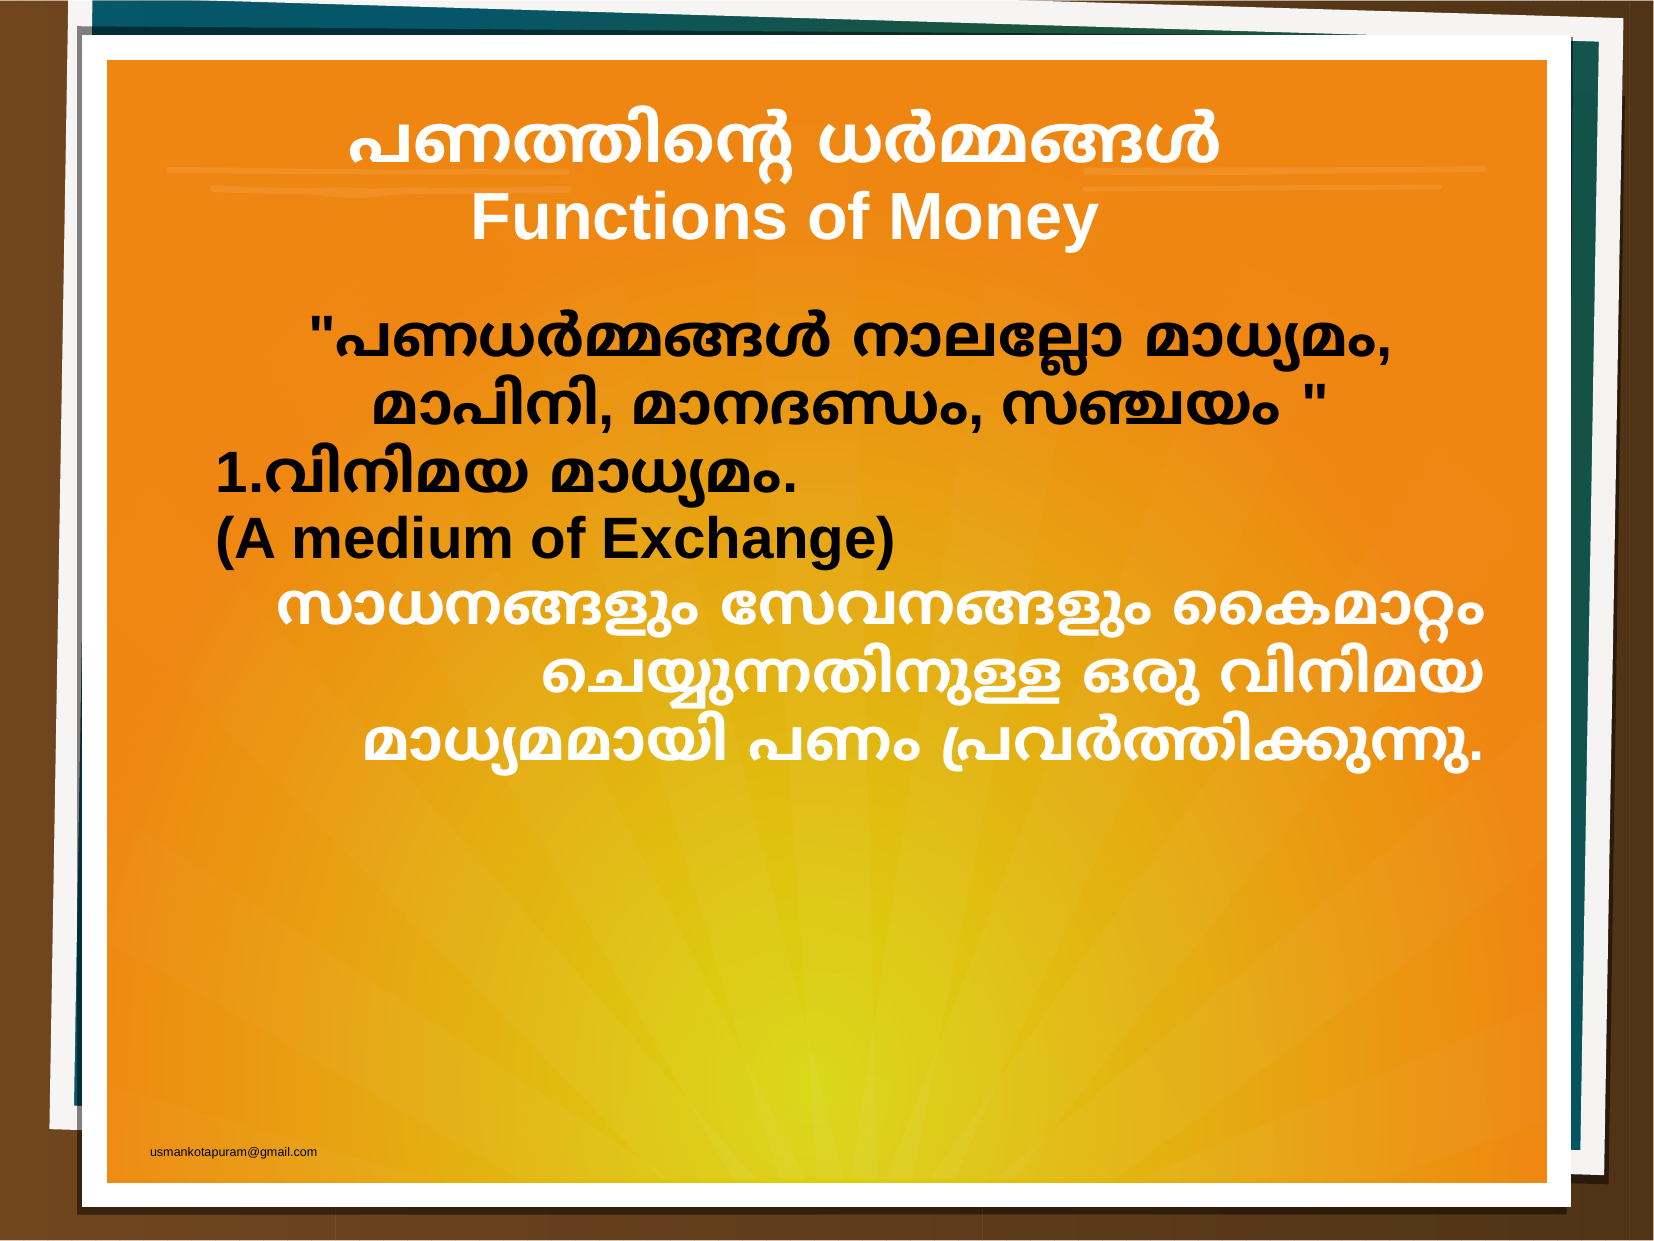

# പണത്തിന്റെ ധർമ്മങ്ങൾ Functions of Money
"പണധർമ്മങ്ങൾ നാലല്ലോ മാധ്യമം, മാപിനി, മാനദണ്ഡം, സഞ്ചയം "
1.വിനിമയ മാധ്യമം.
(A medium of Exchange)
സാധനങ്ങളും സേവനങ്ങളും കൈമാറ്റം ചെയ്യുന്നതിനുള്ള ഒരു വിനിമയ മാധ്യമമായി പണം പ്രവർത്തിക്കുന്നു.